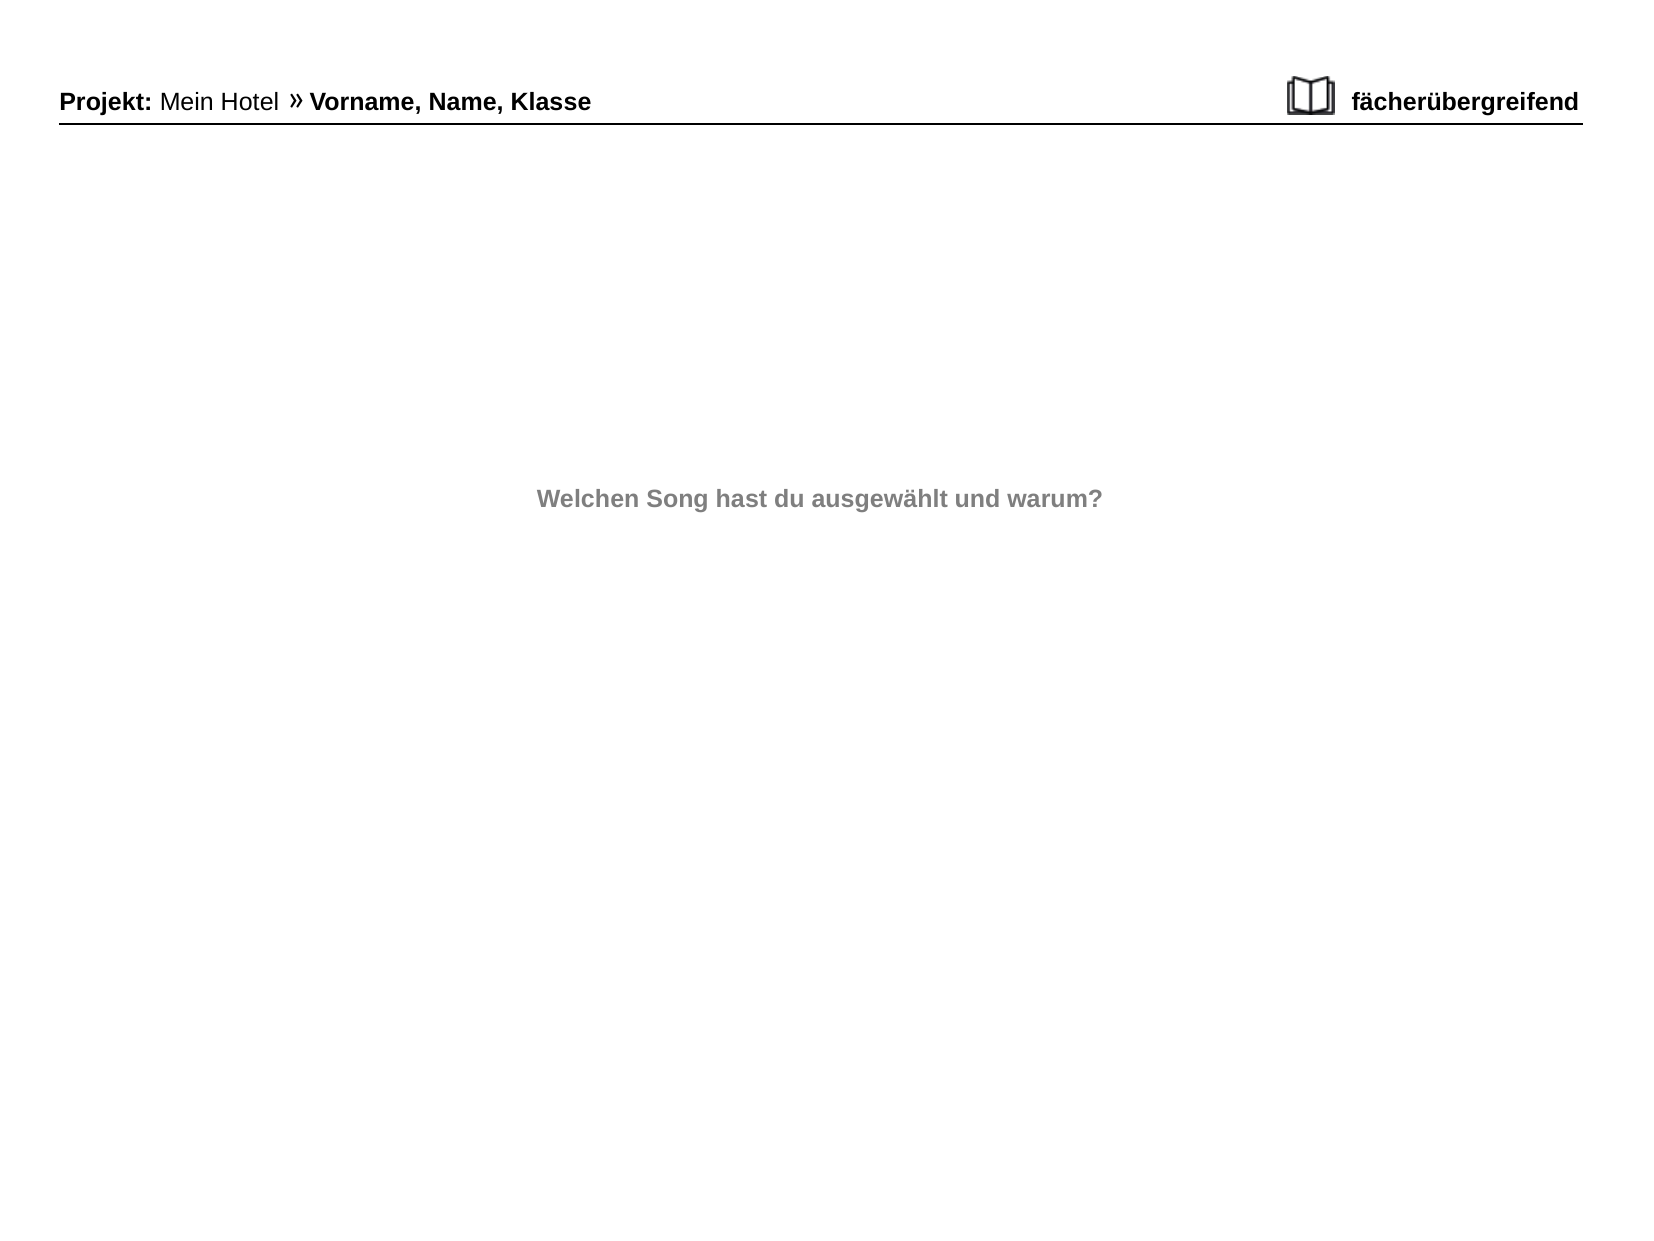

Projekt: Mein Hotel » Vorname, Name, Klasse						 fächerübergreifend
Welchen Song hast du ausgewählt und warum?